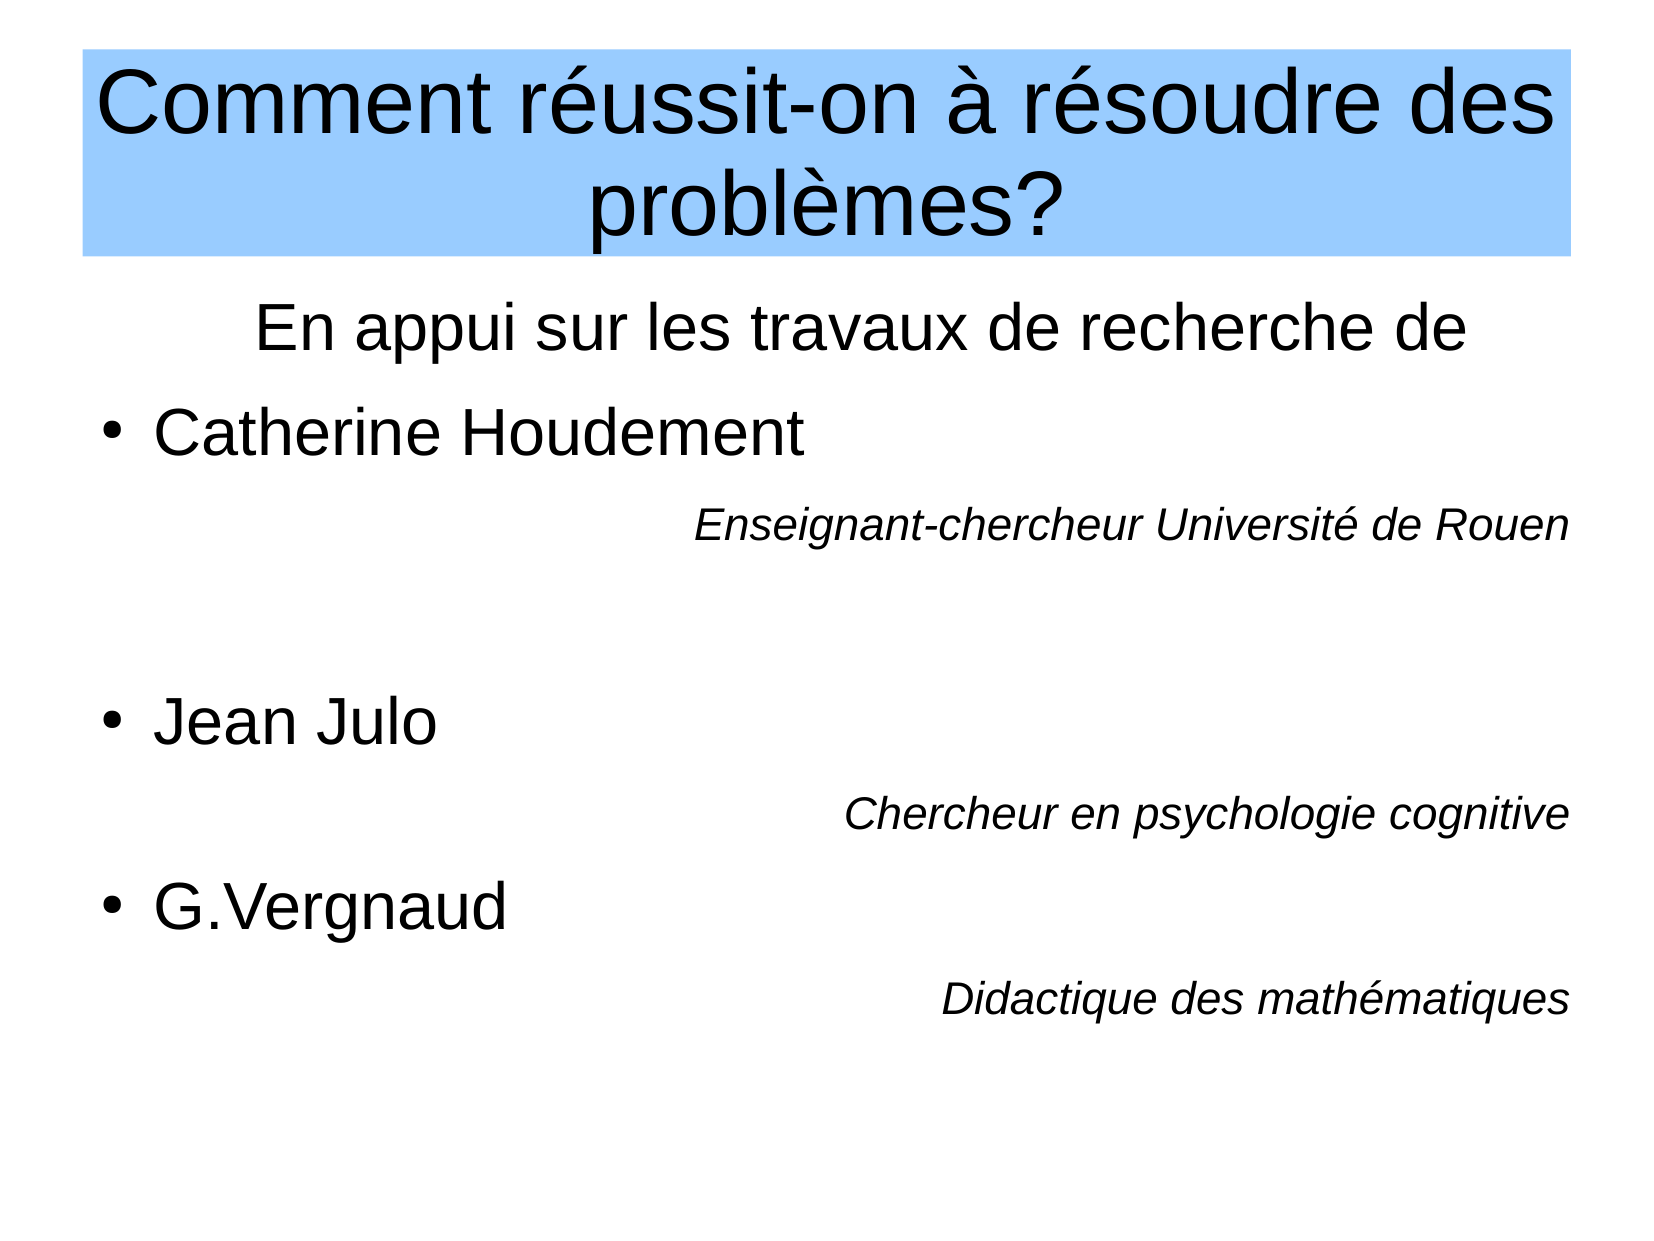

# Comment réussit-on à résoudre des problèmes?
En appui sur les travaux de recherche de
Catherine Houdement
Enseignant-chercheur Université de Rouen
Jean Julo
Chercheur en psychologie cognitive
G.Vergnaud
Didactique des mathématiques